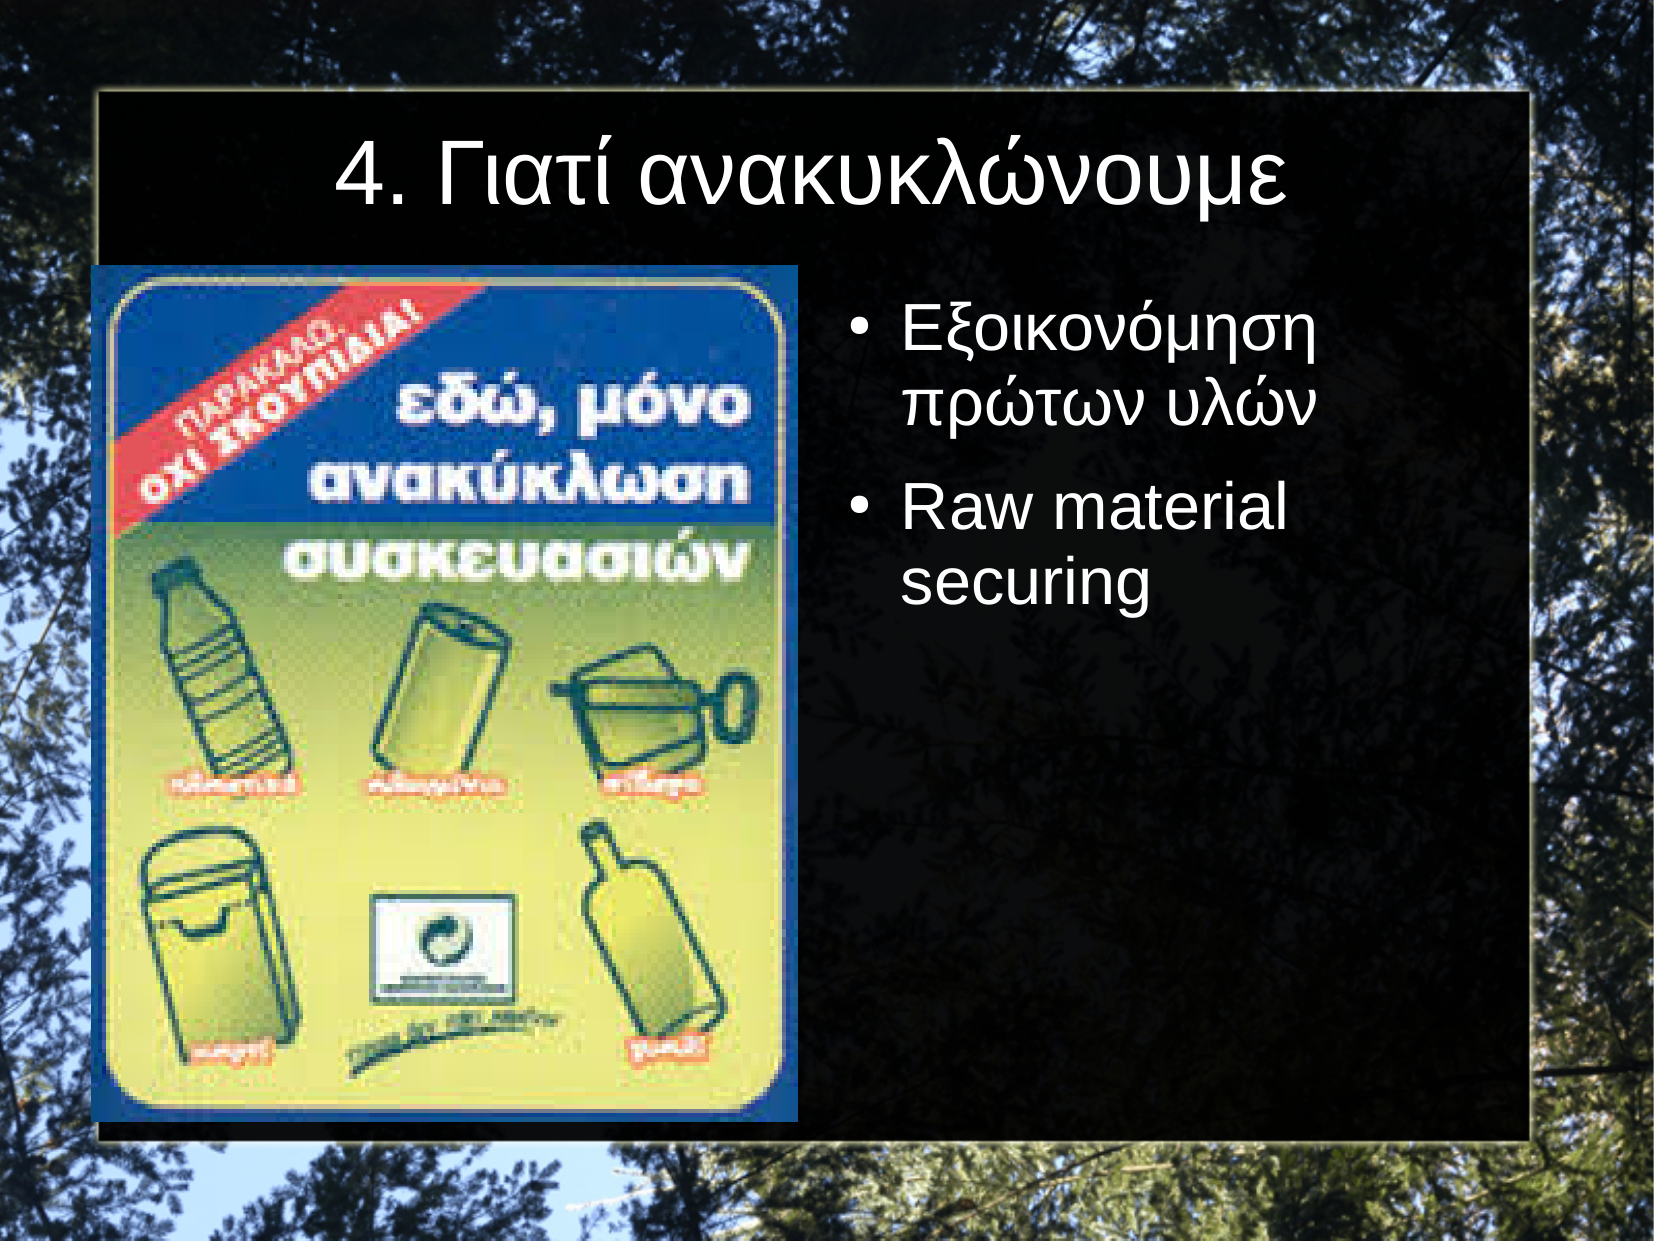

# 4. Γιατί ανακυκλώνουμε
Εξοικονόμηση πρώτων υλών
Raw material securing